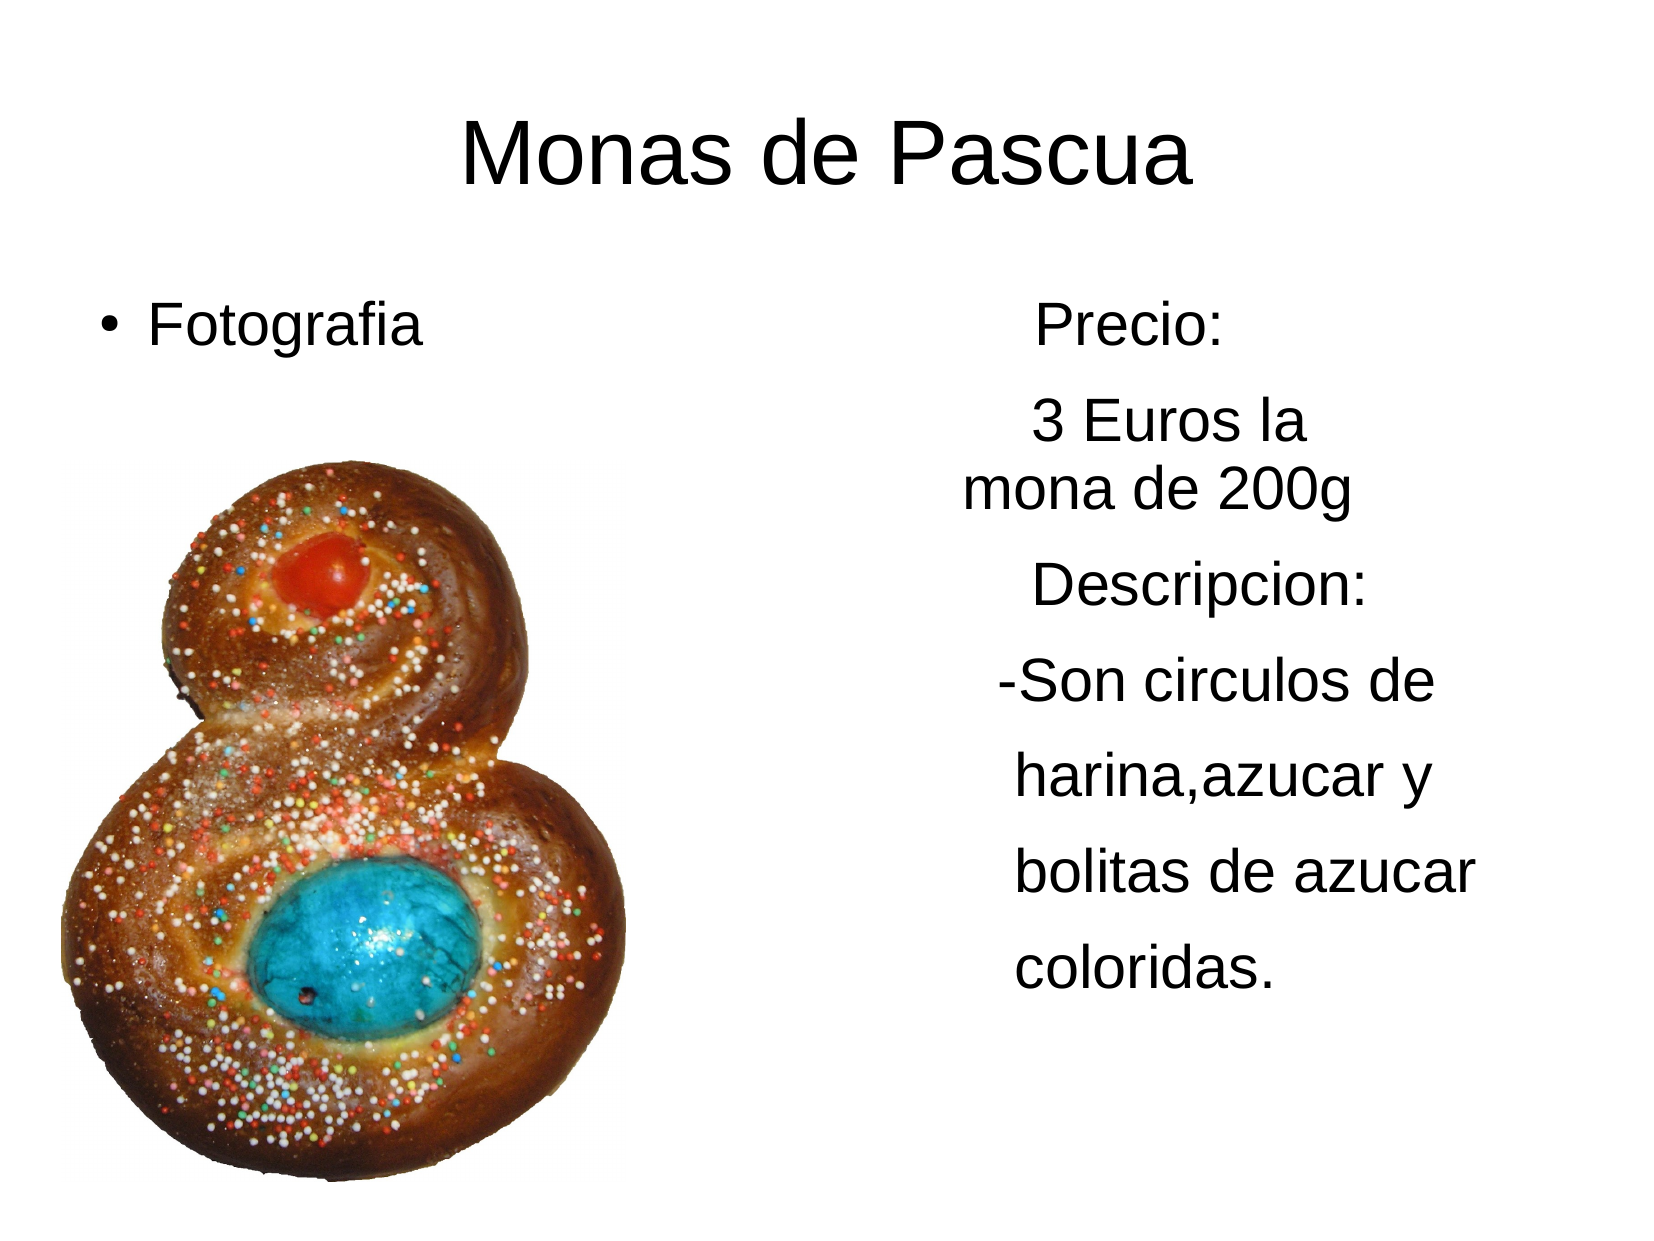

# Monas de Pascua
Fotografia Precio:
 3 Euros la															mona de 200g
 Descripcion:
 -Son circulos de
 harina,azucar y
 bolitas de azucar
 coloridas.